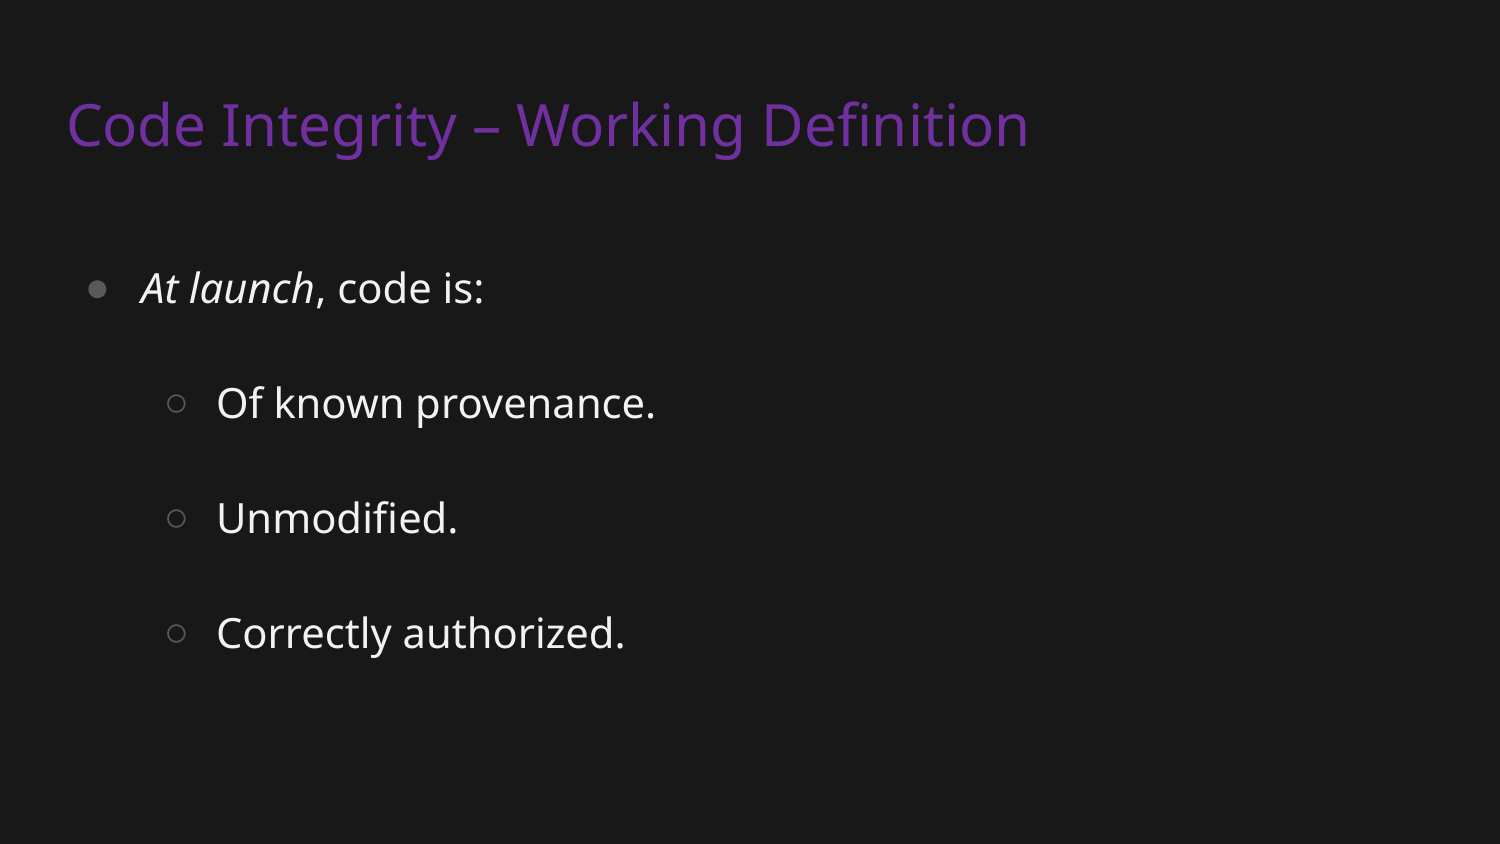

# Code Integrity – Working Definition
At launch, code is:
Of known provenance.
Unmodified.
Correctly authorized.